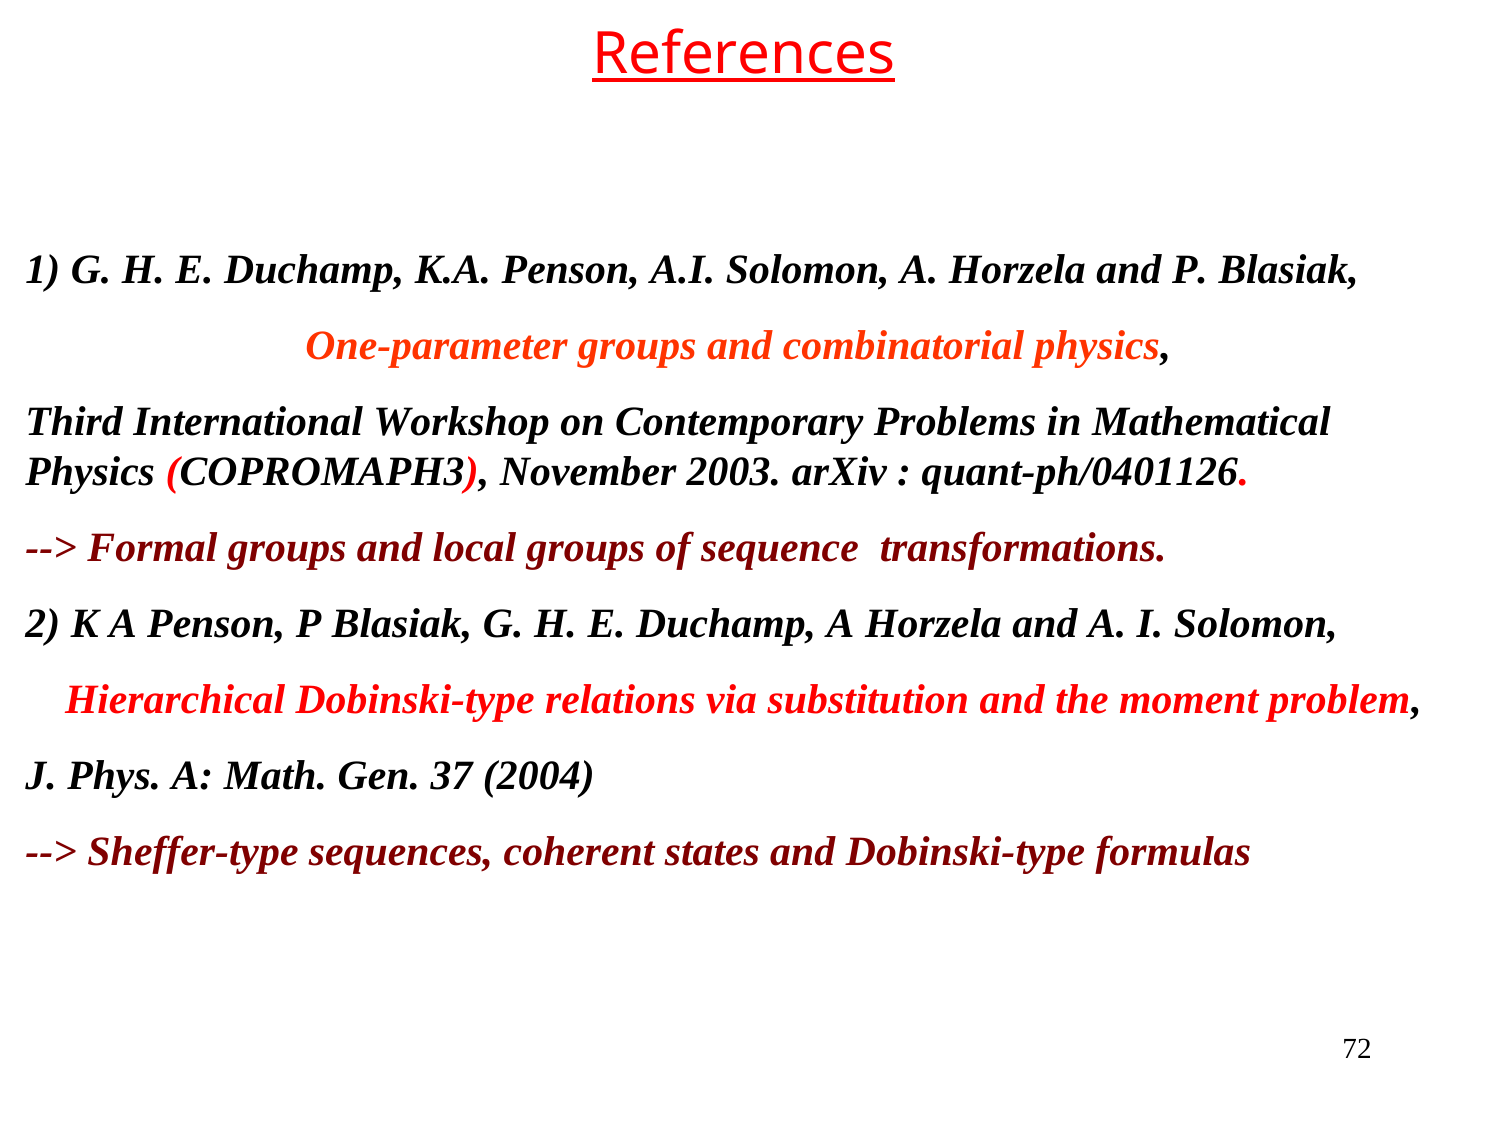

References
1) G. H. E. Duchamp, K.A. Penson, A.I. Solomon, A. Horzela and P. Blasiak,
One-parameter groups and combinatorial physics,
Third International Workshop on Contemporary Problems in Mathematical Physics (COPROMAPH3), November 2003. arXiv : quant-ph/0401126.
--> Formal groups and local groups of sequence transformations.
2) K A Penson, P Blasiak, G. H. E. Duchamp, A Horzela and A. I. Solomon,
Hierarchical Dobinski-type relations via substitution and the moment problem,
J. Phys. A: Math. Gen. 37 (2004)‏
--> Sheffer-type sequences, coherent states and Dobinski-type formulas
72